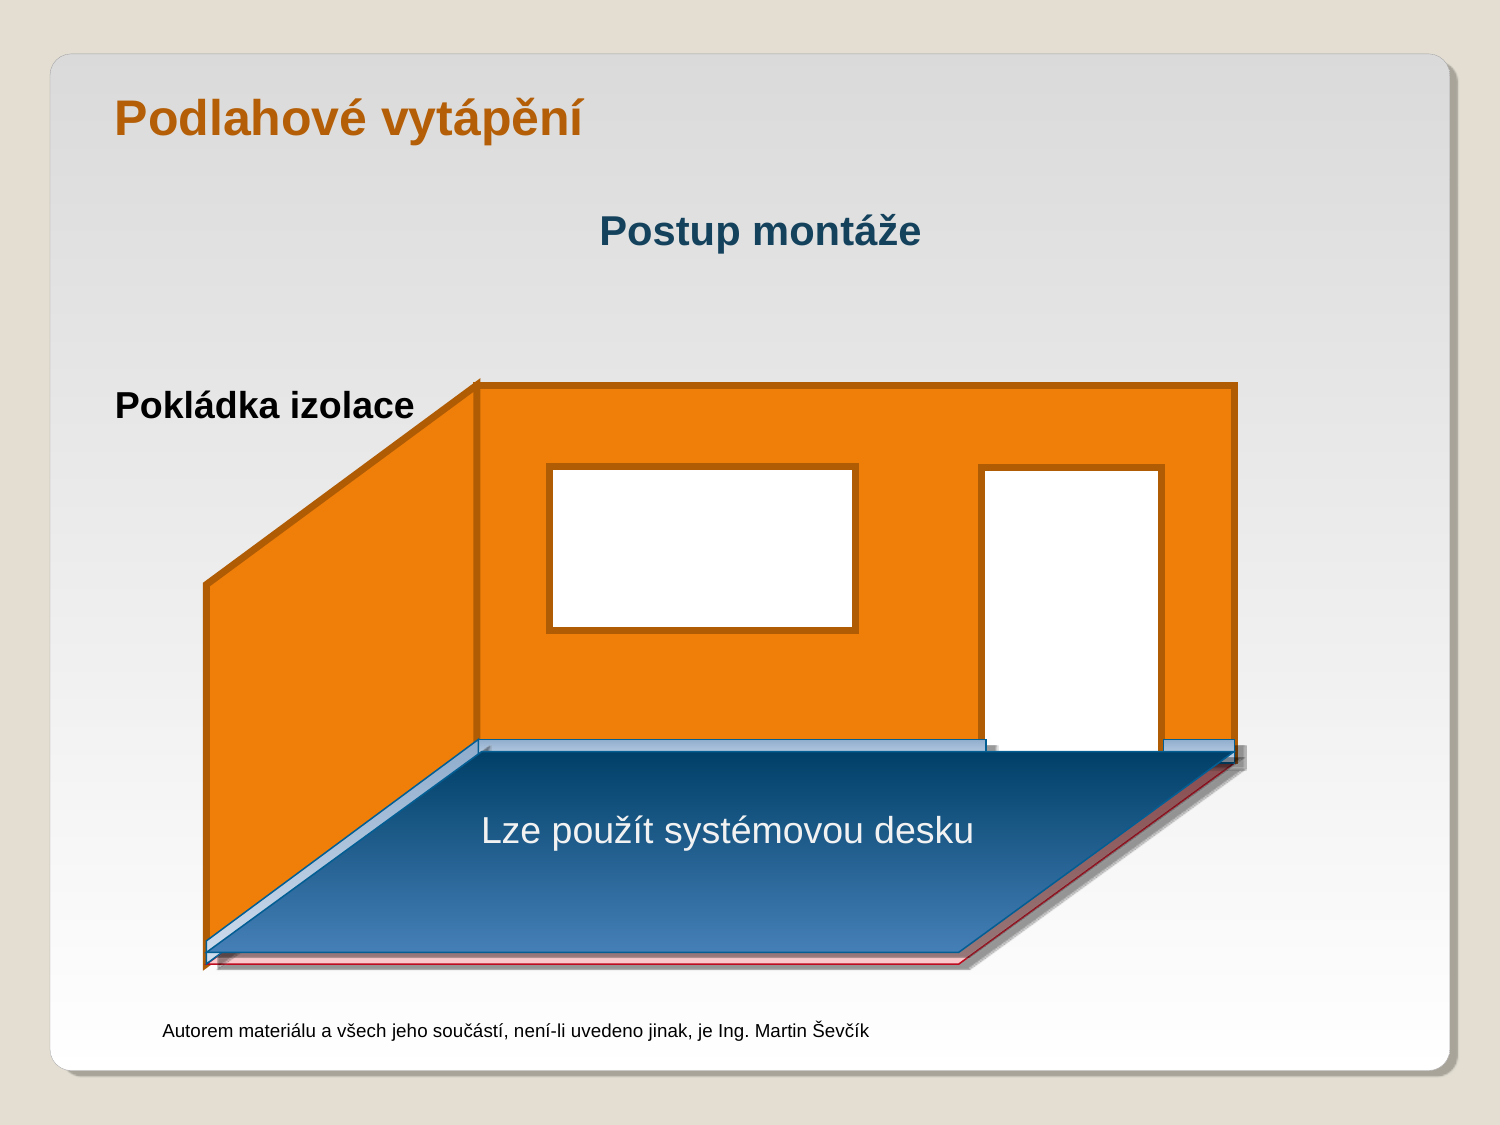

Podlahové vytápění
Postup montáže
Pokládka izolace
Lze použít systémovou desku
Autorem materiálu a všech jeho součástí, není-li uvedeno jinak, je Ing. Martin Ševčík